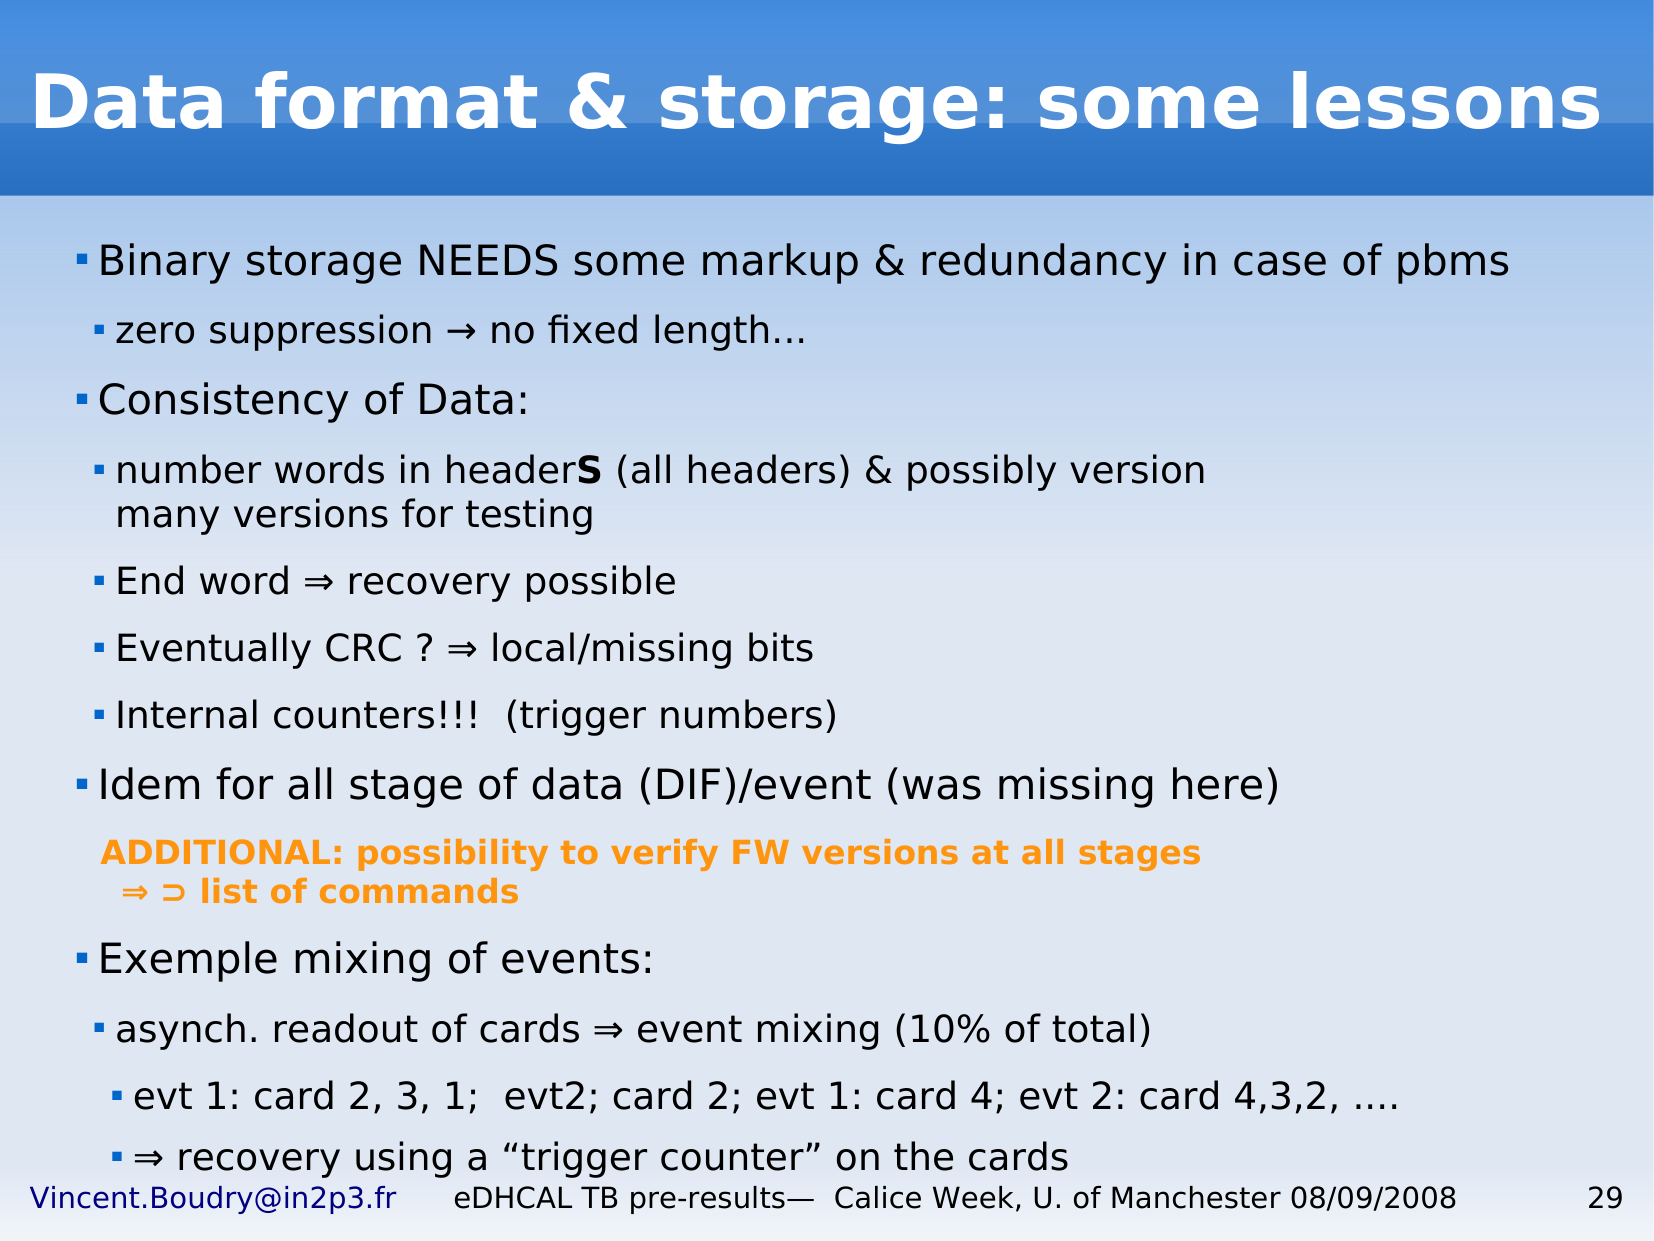

# Data format & storage: some lessons
Binary storage NEEDS some markup & redundancy in case of pbms
zero suppression → no fixed length...
Consistency of Data:
number words in headerS (all headers) & possibly version
many versions for testing
End word ⇒ recovery possible
Eventually CRC ? ⇒ local/missing bits
Internal counters!!! (trigger numbers)
Idem for all stage of data (DIF)/event (was missing here)
ADDITIONAL: possibility to verify FW versions at all stages
⇒ ⊃ list of commands
Exemple mixing of events:
asynch. readout of cards ⇒ event mixing (10% of total)
evt 1: card 2, 3, 1; evt2; card 2; evt 1: card 4; evt 2: card 4,3,2, ....
⇒ recovery using a “trigger counter” on the cards
eDHCAL TB pre-results— Calice Week, U. of Manchester 08/09/2008
29